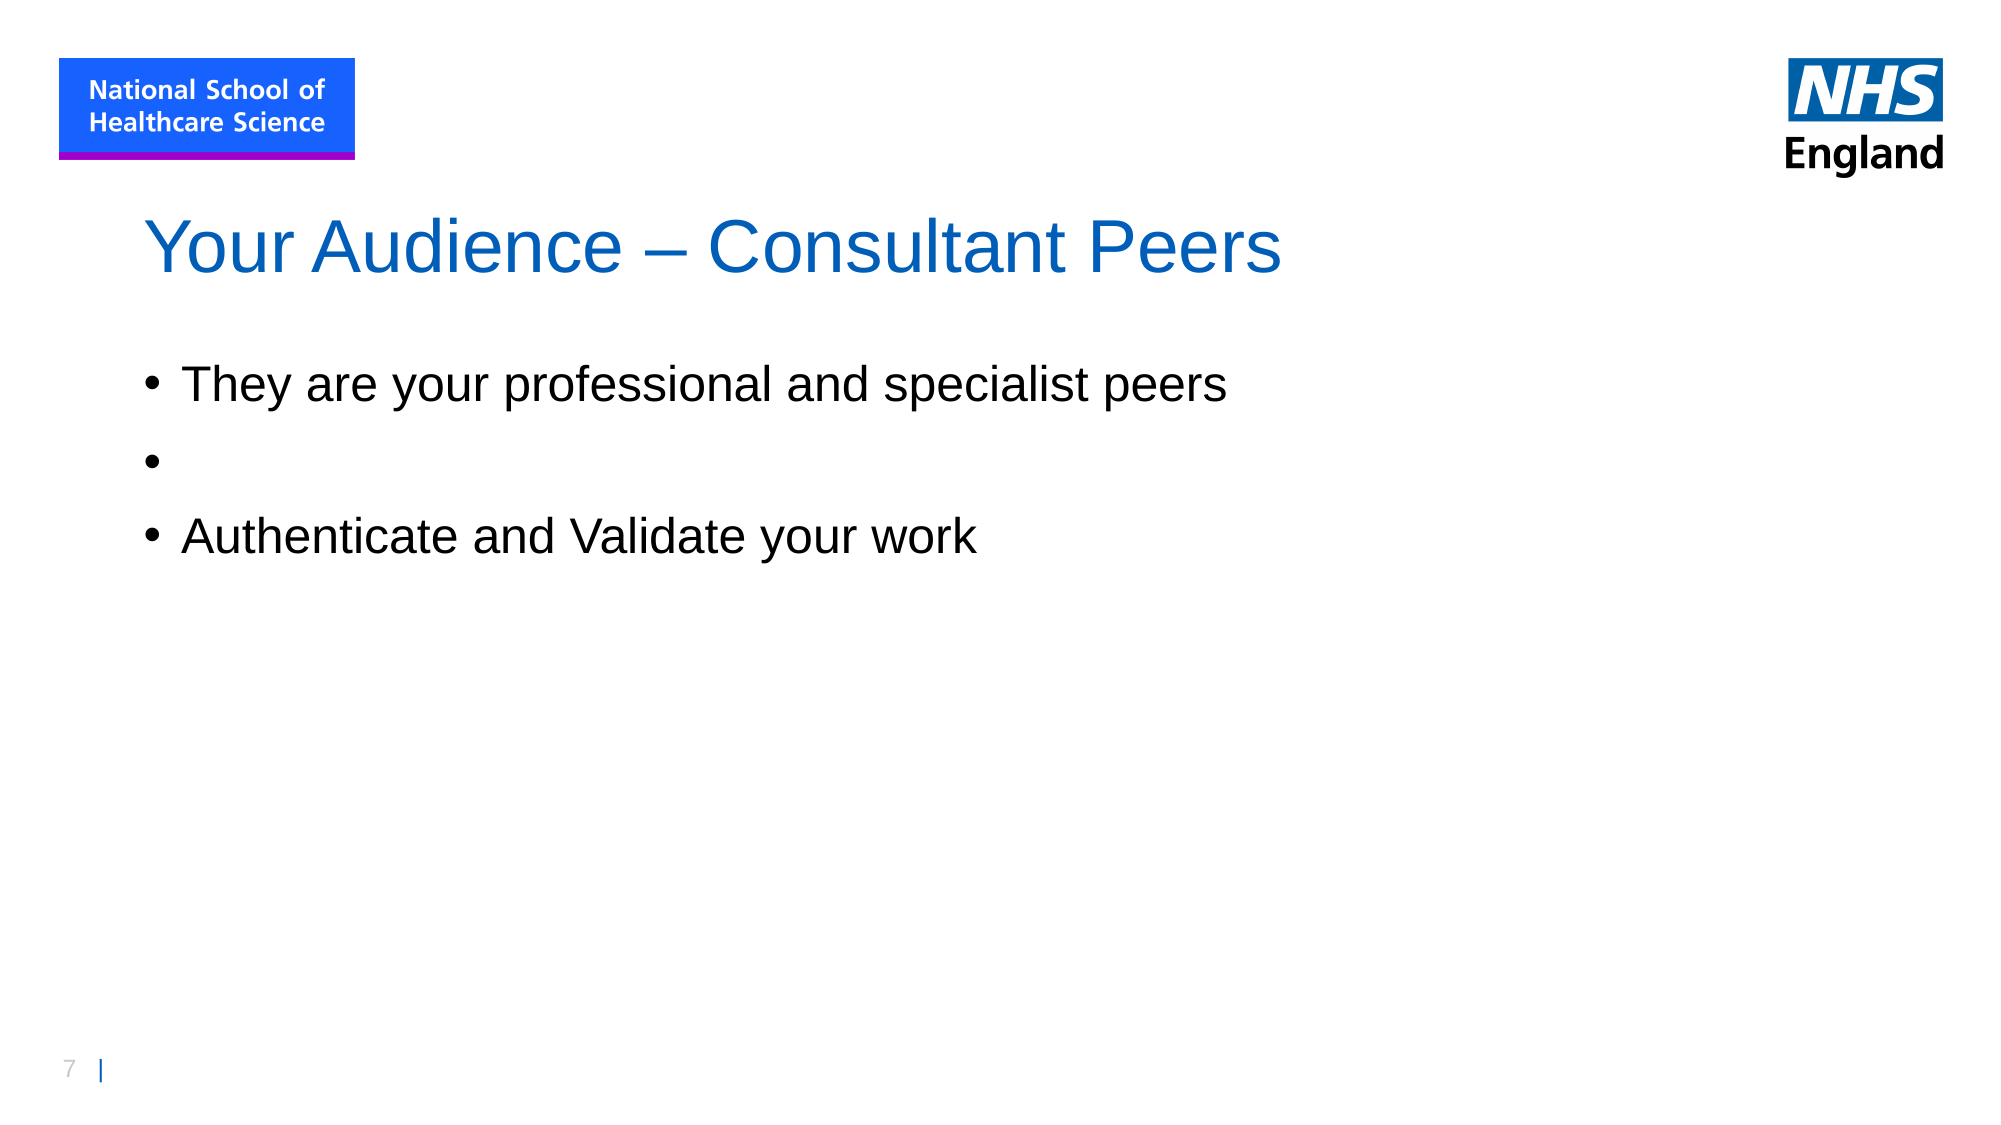

# Your Audience – Consultant Peers
They are your professional and specialist peers
Authenticate and Validate your work